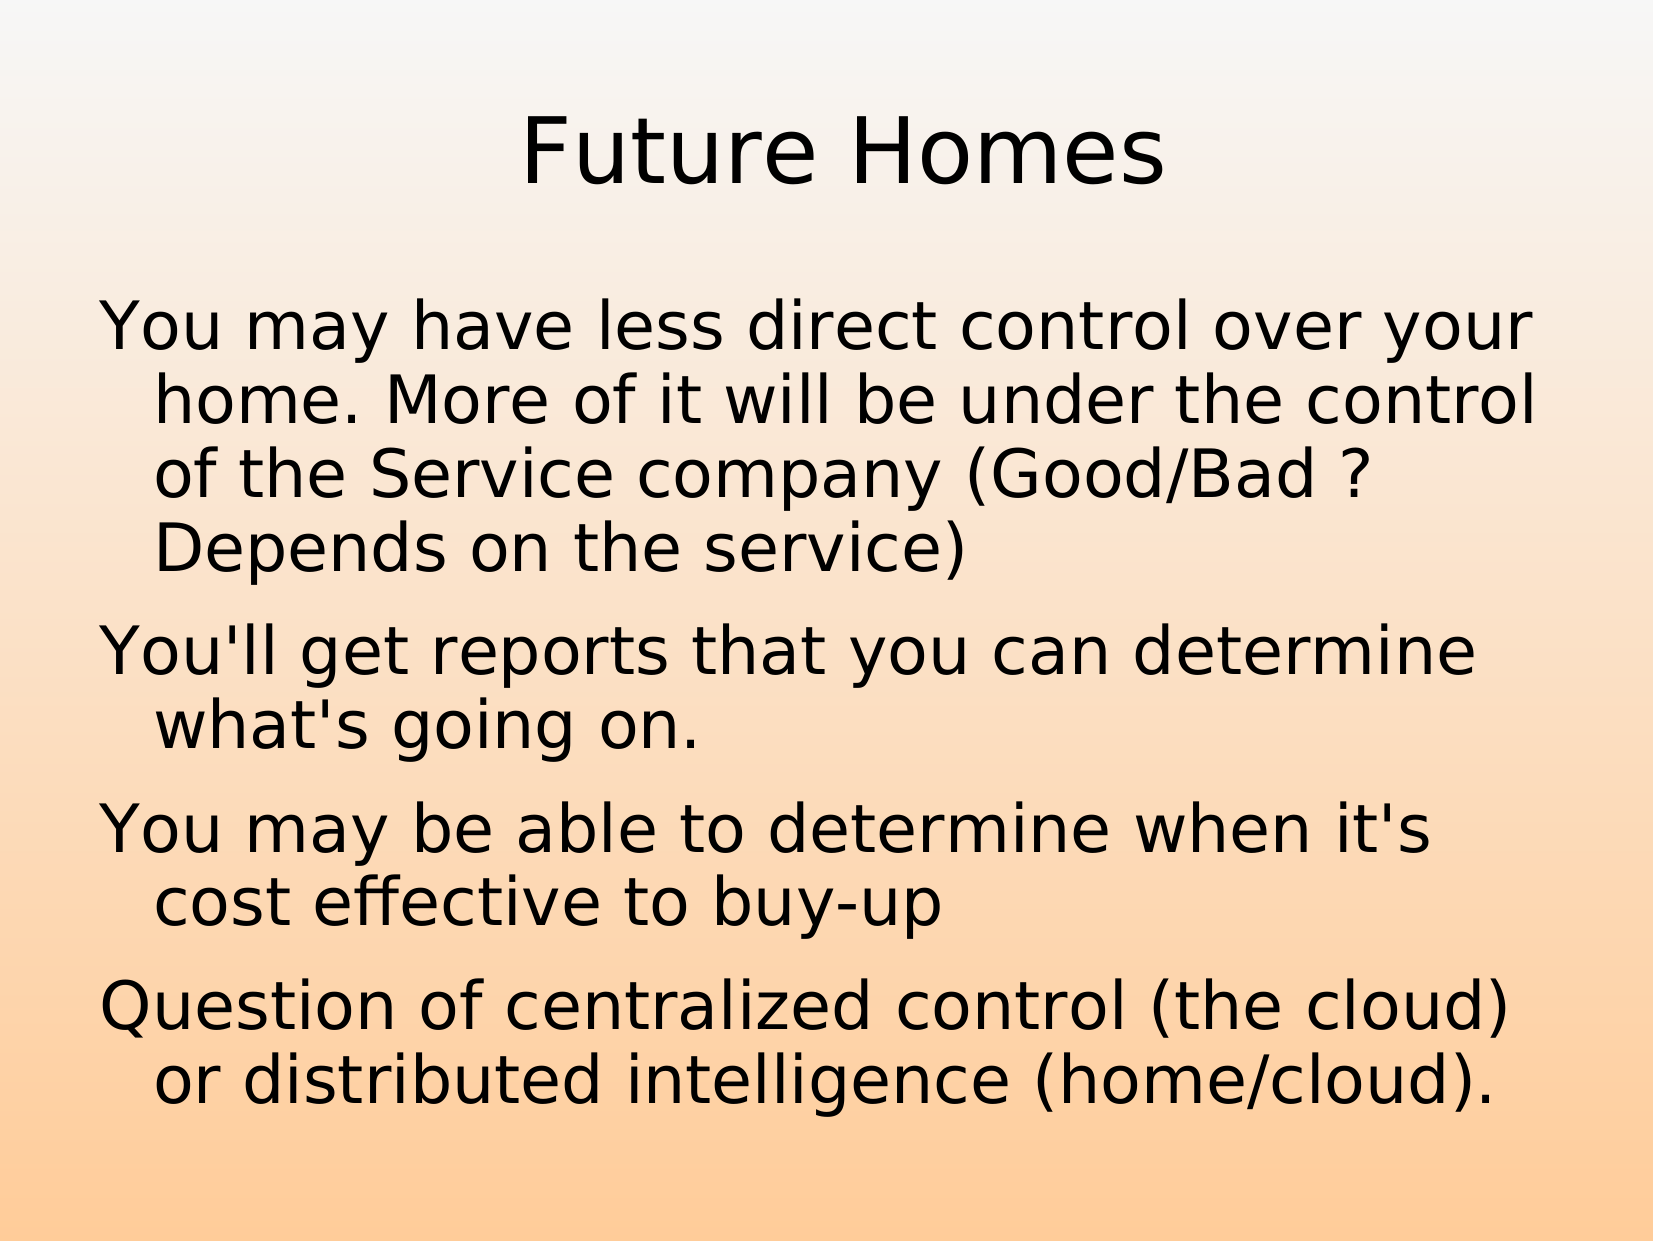

# Future Homes
You may have less direct control over your home. More of it will be under the control of the Service company (Good/Bad ? Depends on the service)
You'll get reports that you can determine what's going on.
You may be able to determine when it's cost effective to buy-up
Question of centralized control (the cloud) or distributed intelligence (home/cloud).